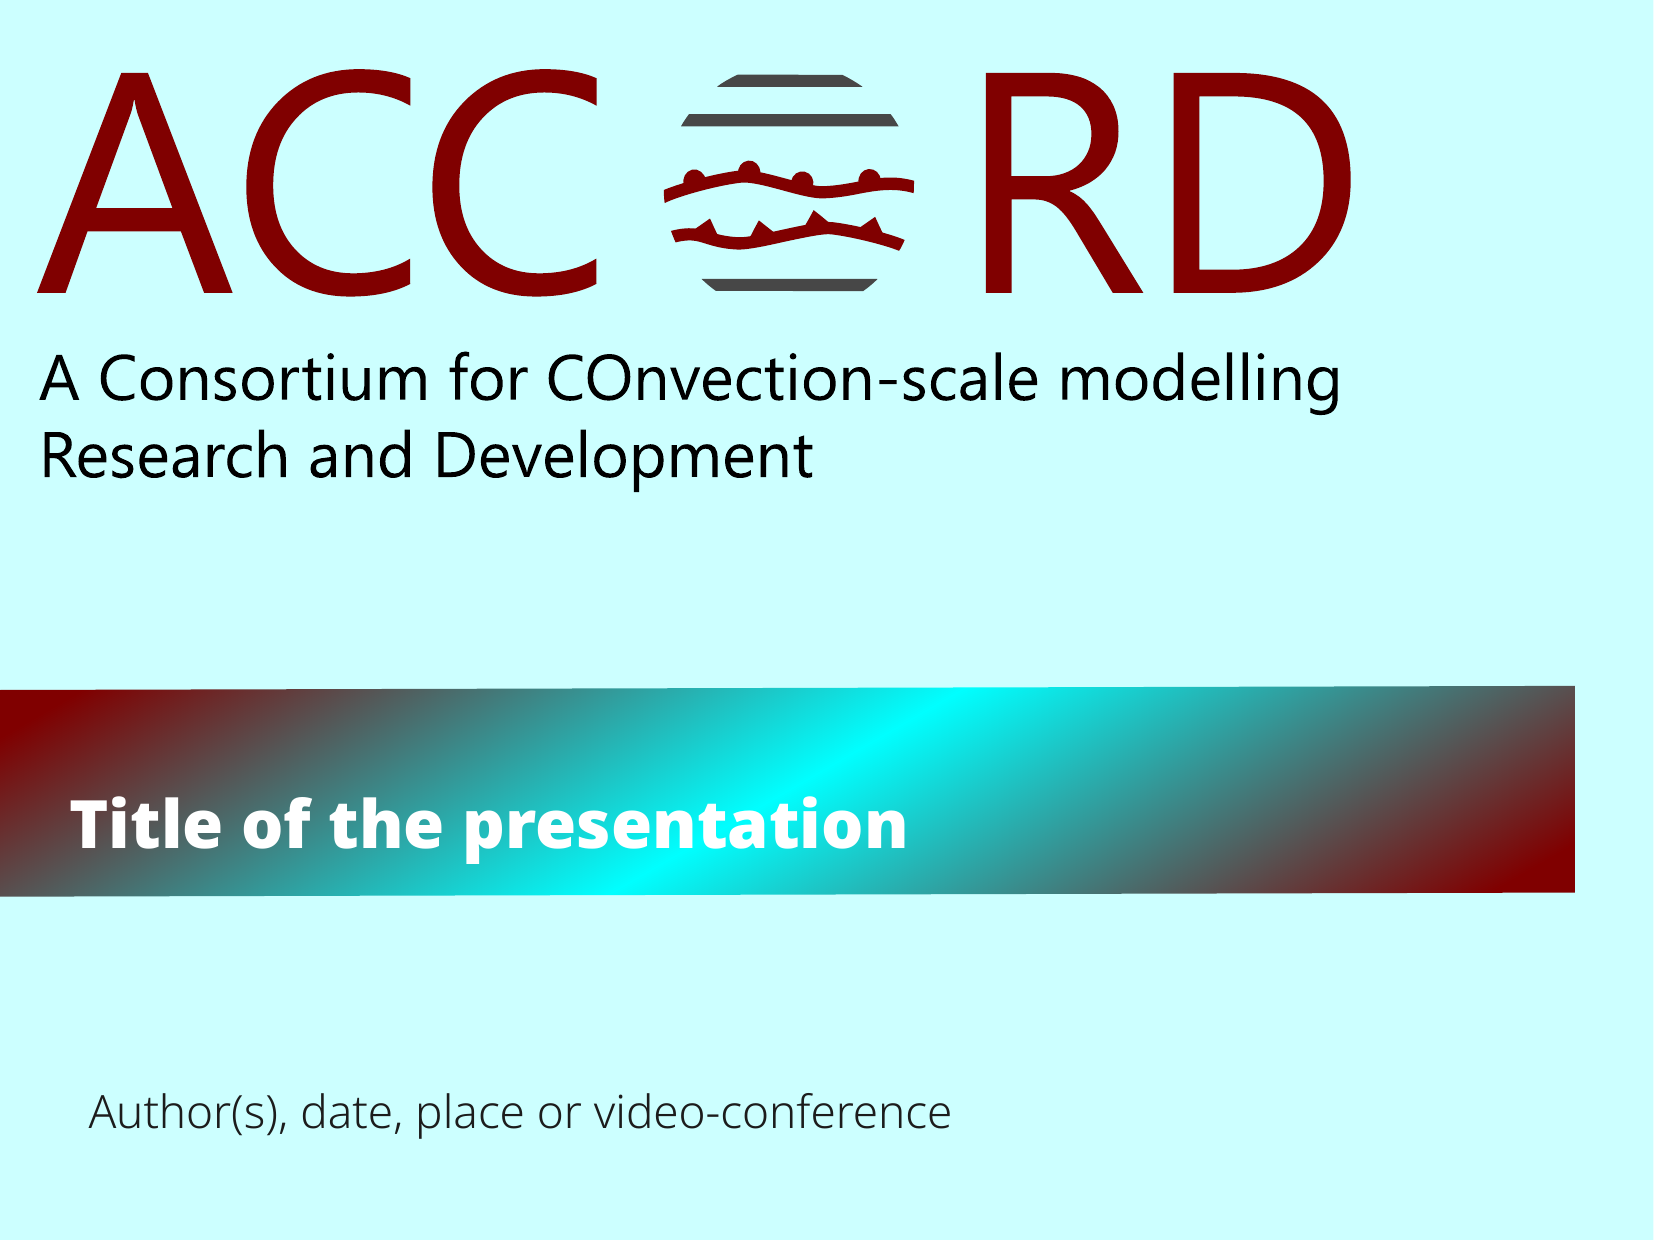

# Title of the presentation
Author(s), date, place or video-conference